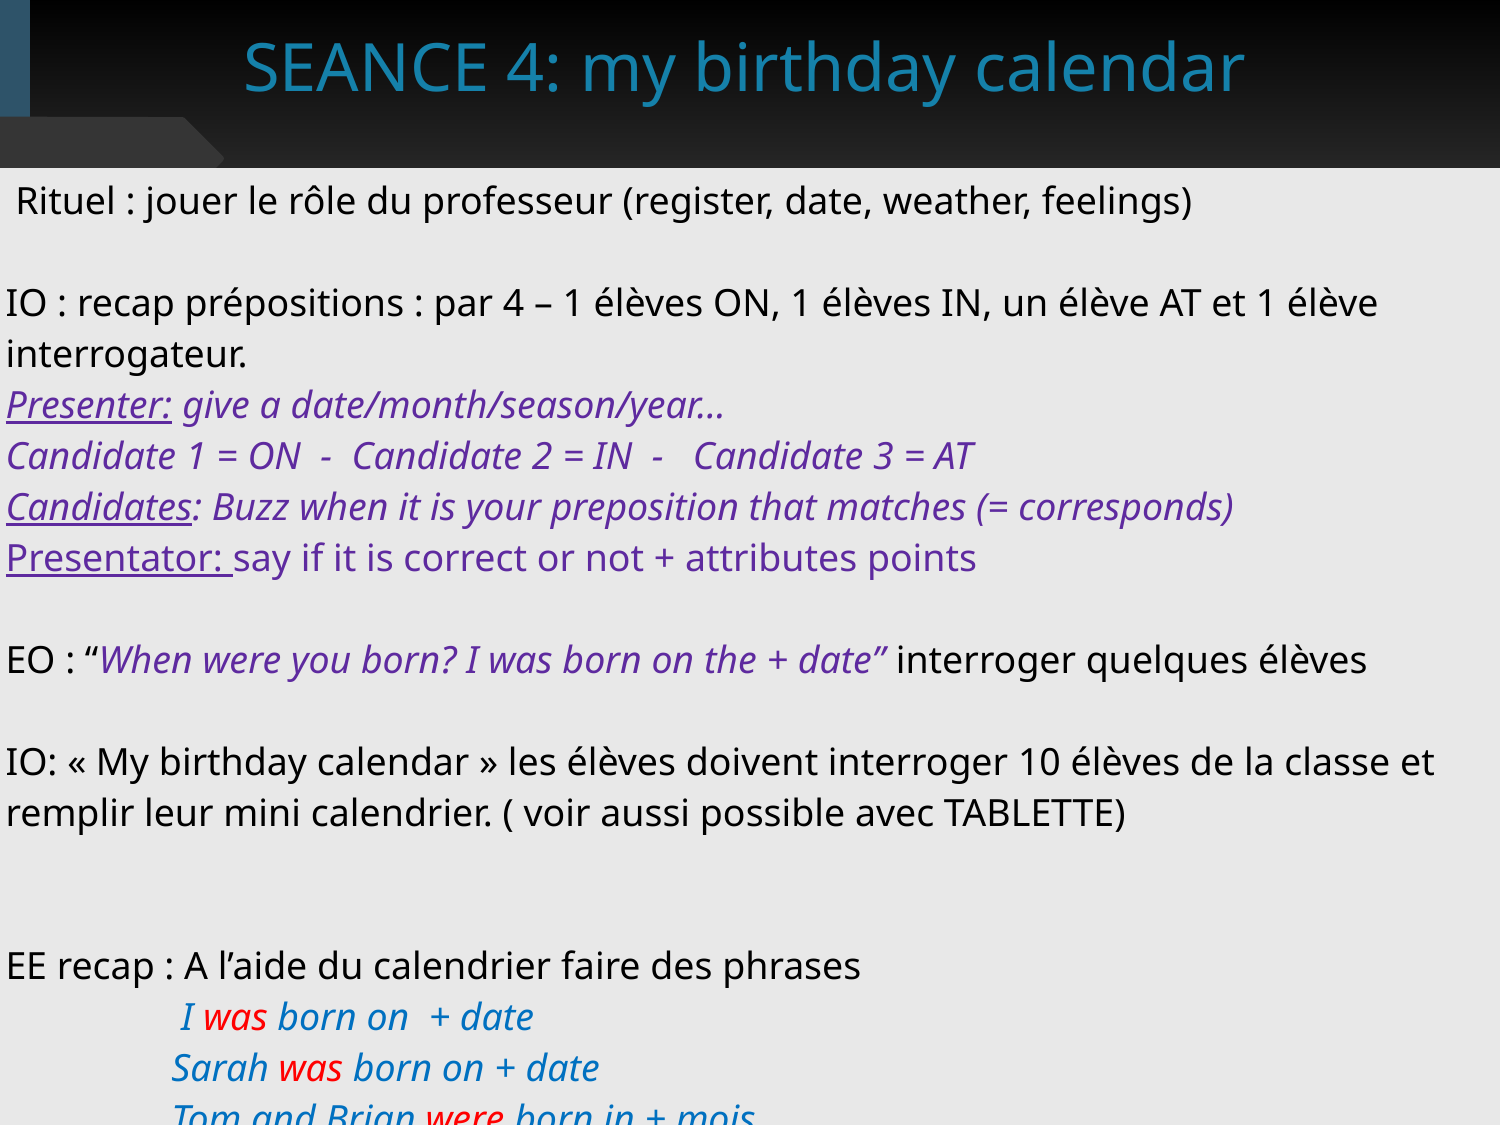

# SEANCE 4: my birthday calendar
| Rituel : jouer le rôle du professeur (register, date, weather, feelings) IO : recap prépositions : par 4 – 1 élèves ON, 1 élèves IN, un élève AT et 1 élève interrogateur. Presenter: give a date/month/season/year… Candidate 1 = ON - Candidate 2 = IN - Candidate 3 = AT Candidates: Buzz when it is your preposition that matches (= corresponds) Presentator: say if it is correct or not + attributes points   EO : “When were you born? I was born on the + date” interroger quelques élèves   IO: « My birthday calendar » les élèves doivent interroger 10 élèves de la classe et remplir leur mini calendrier. ( voir aussi possible avec TABLETTE)   EE recap : A l’aide du calendrier faire des phrases I was born on + date Sarah was born on + date Tom and Brian were born in + mois   GR: BE au passé |
| --- |